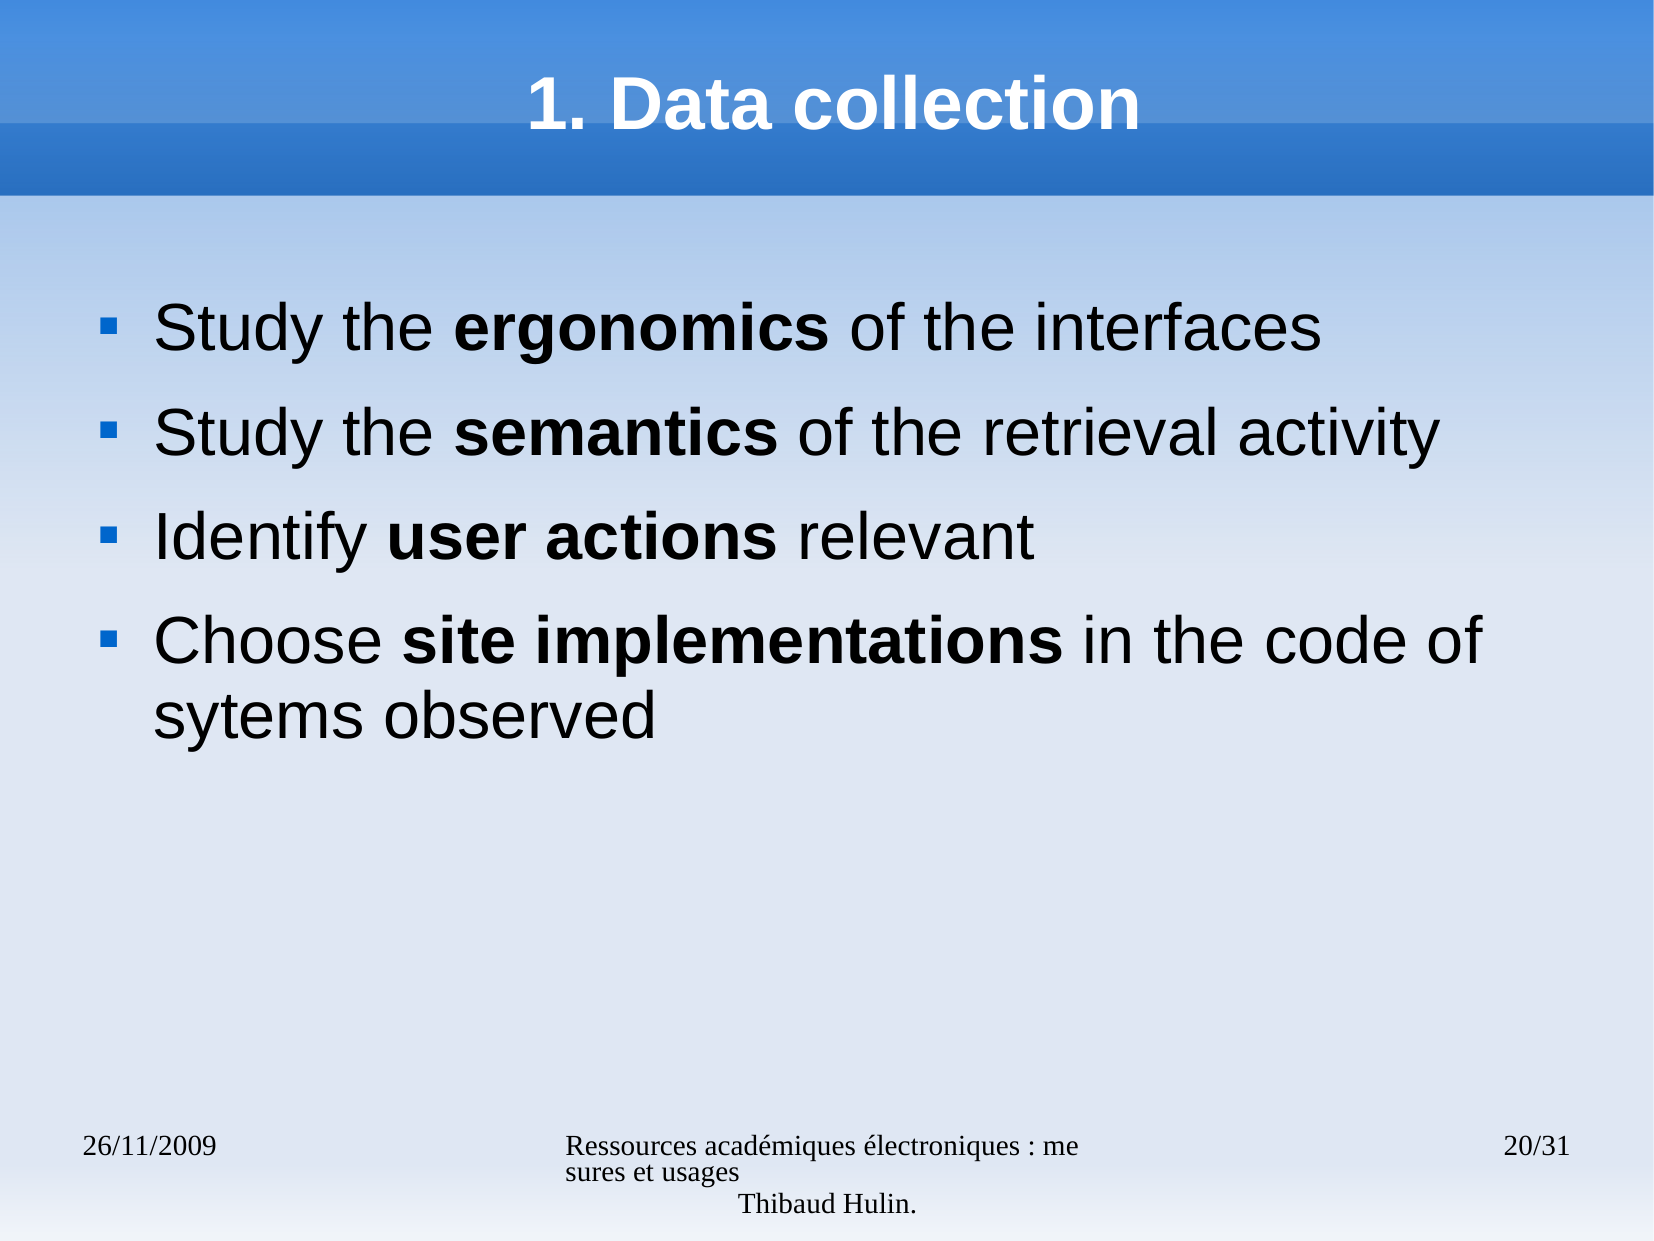

# 1. Data collection
Study the ergonomics of the interfaces
Study the semantics of the retrieval activity
Identify user actions relevant
Choose site implementations in the code of sytems observed
26/11/2009
Ressources académiques électroniques : mesures et usages
20